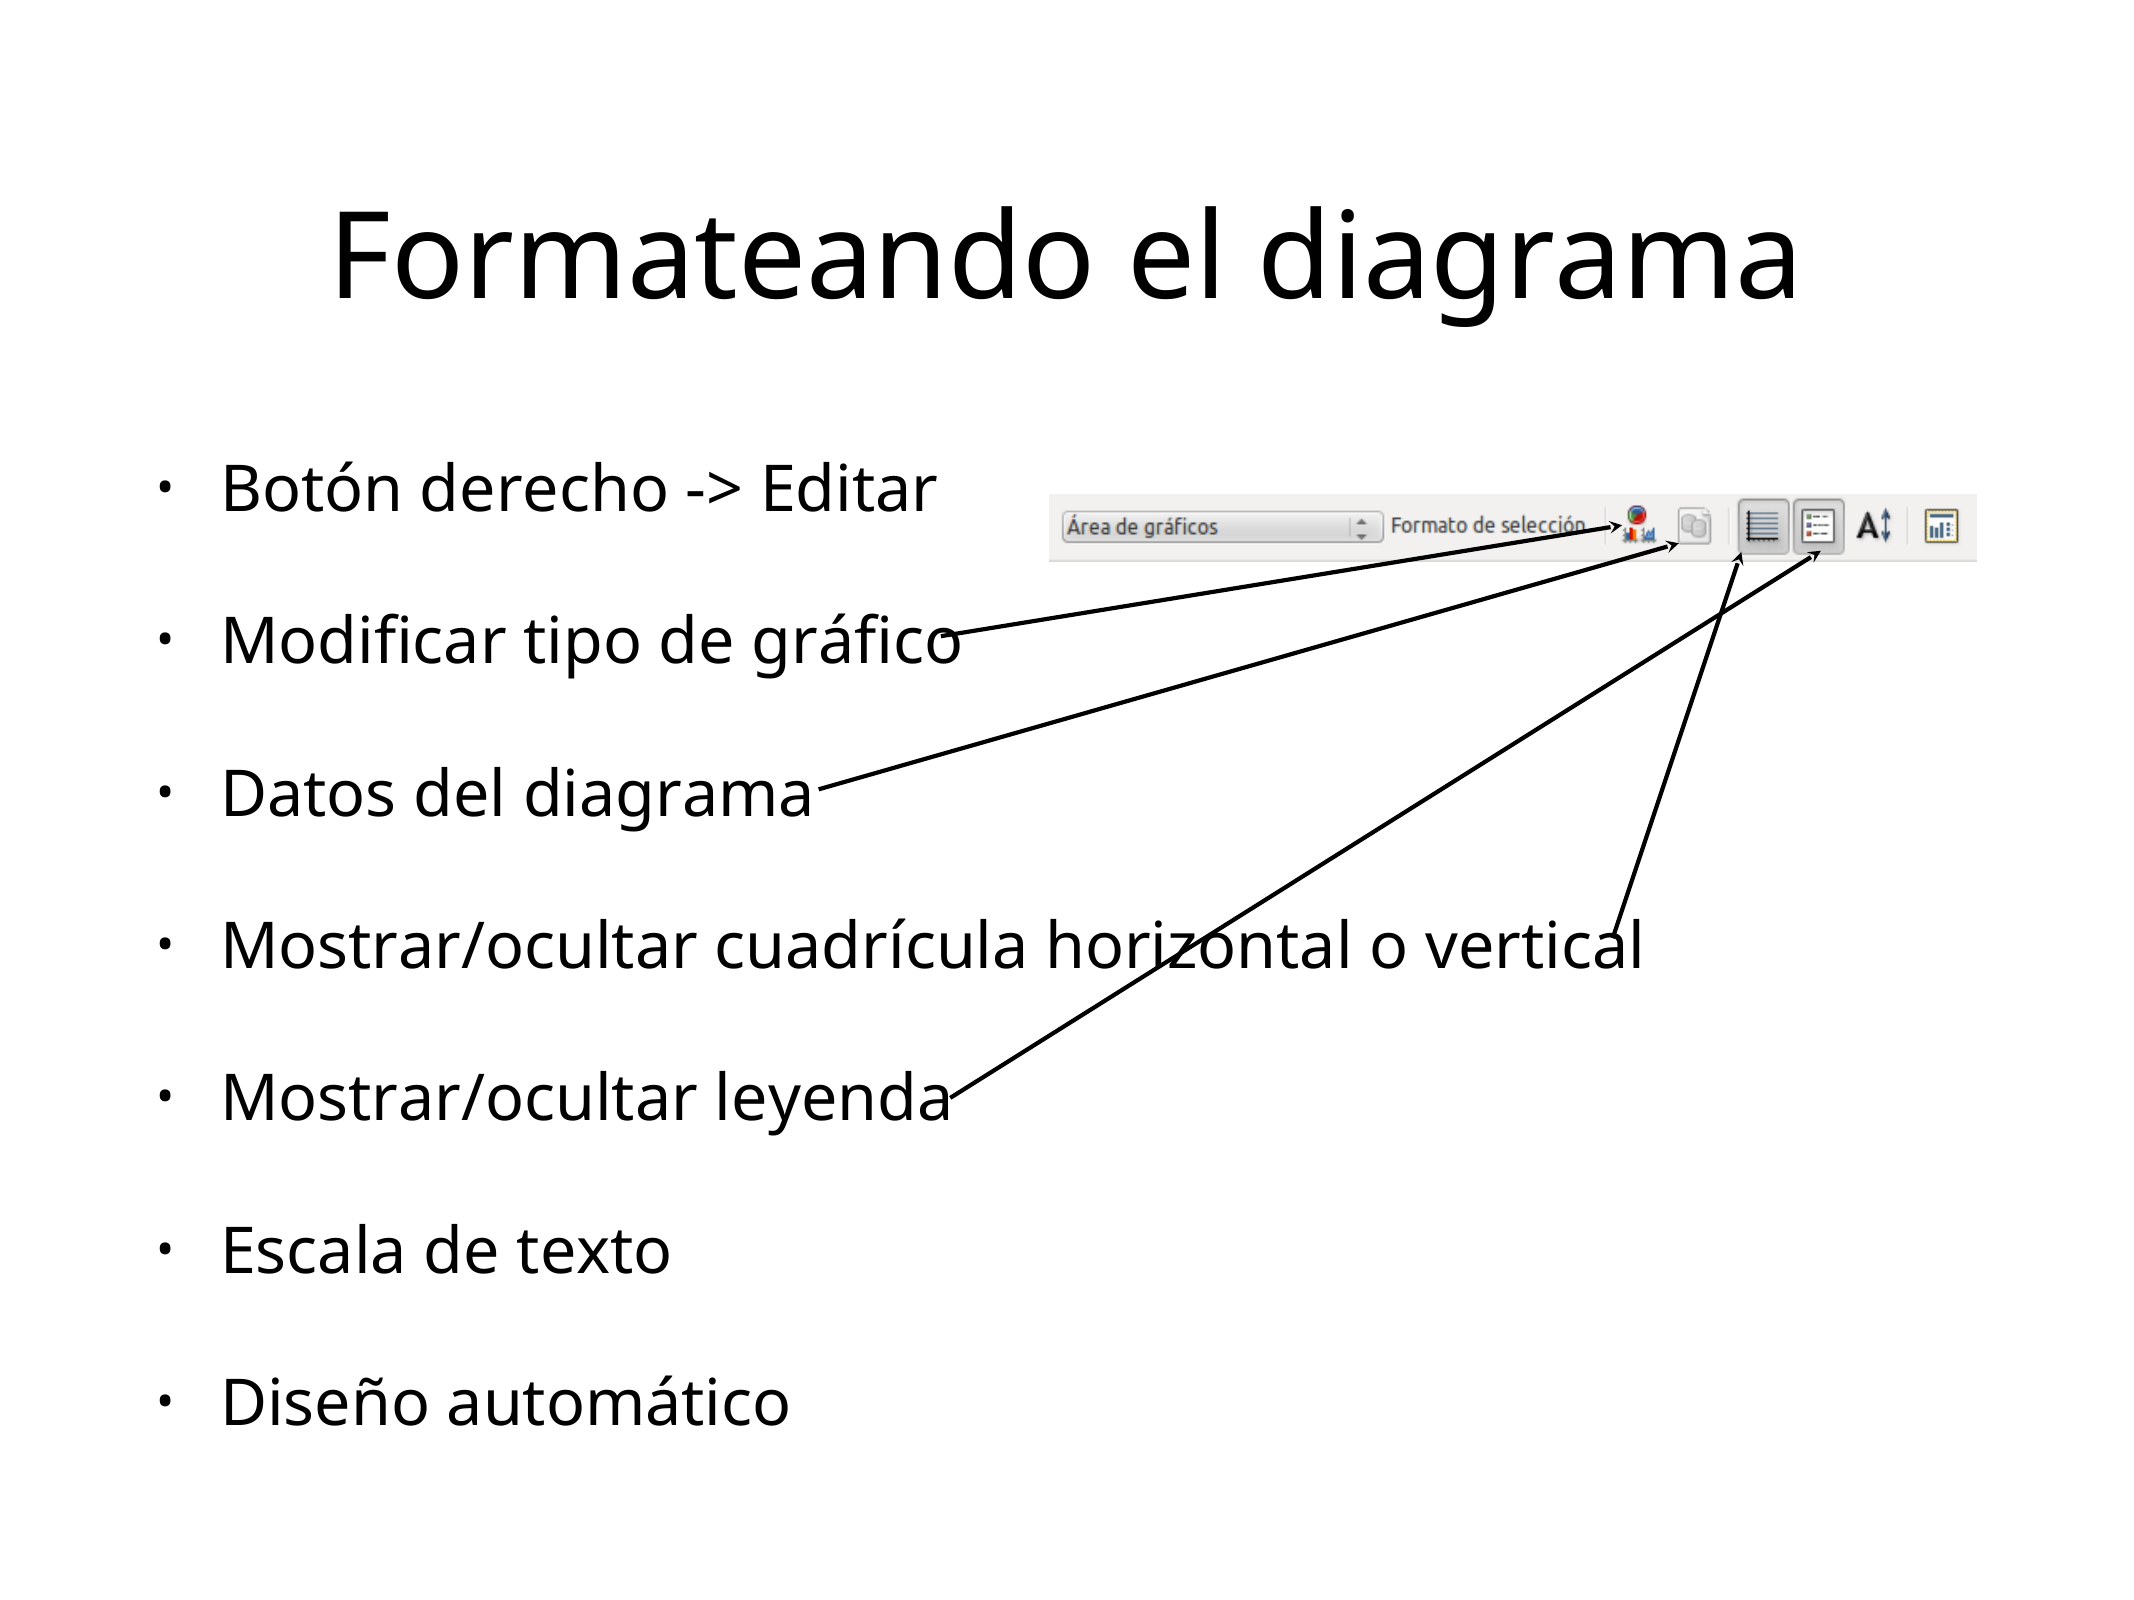

# Formateando el diagrama
Botón derecho -> Editar
Modificar tipo de gráfico
Datos del diagrama
Mostrar/ocultar cuadrícula horizontal o vertical
Mostrar/ocultar leyenda
Escala de texto
Diseño automático